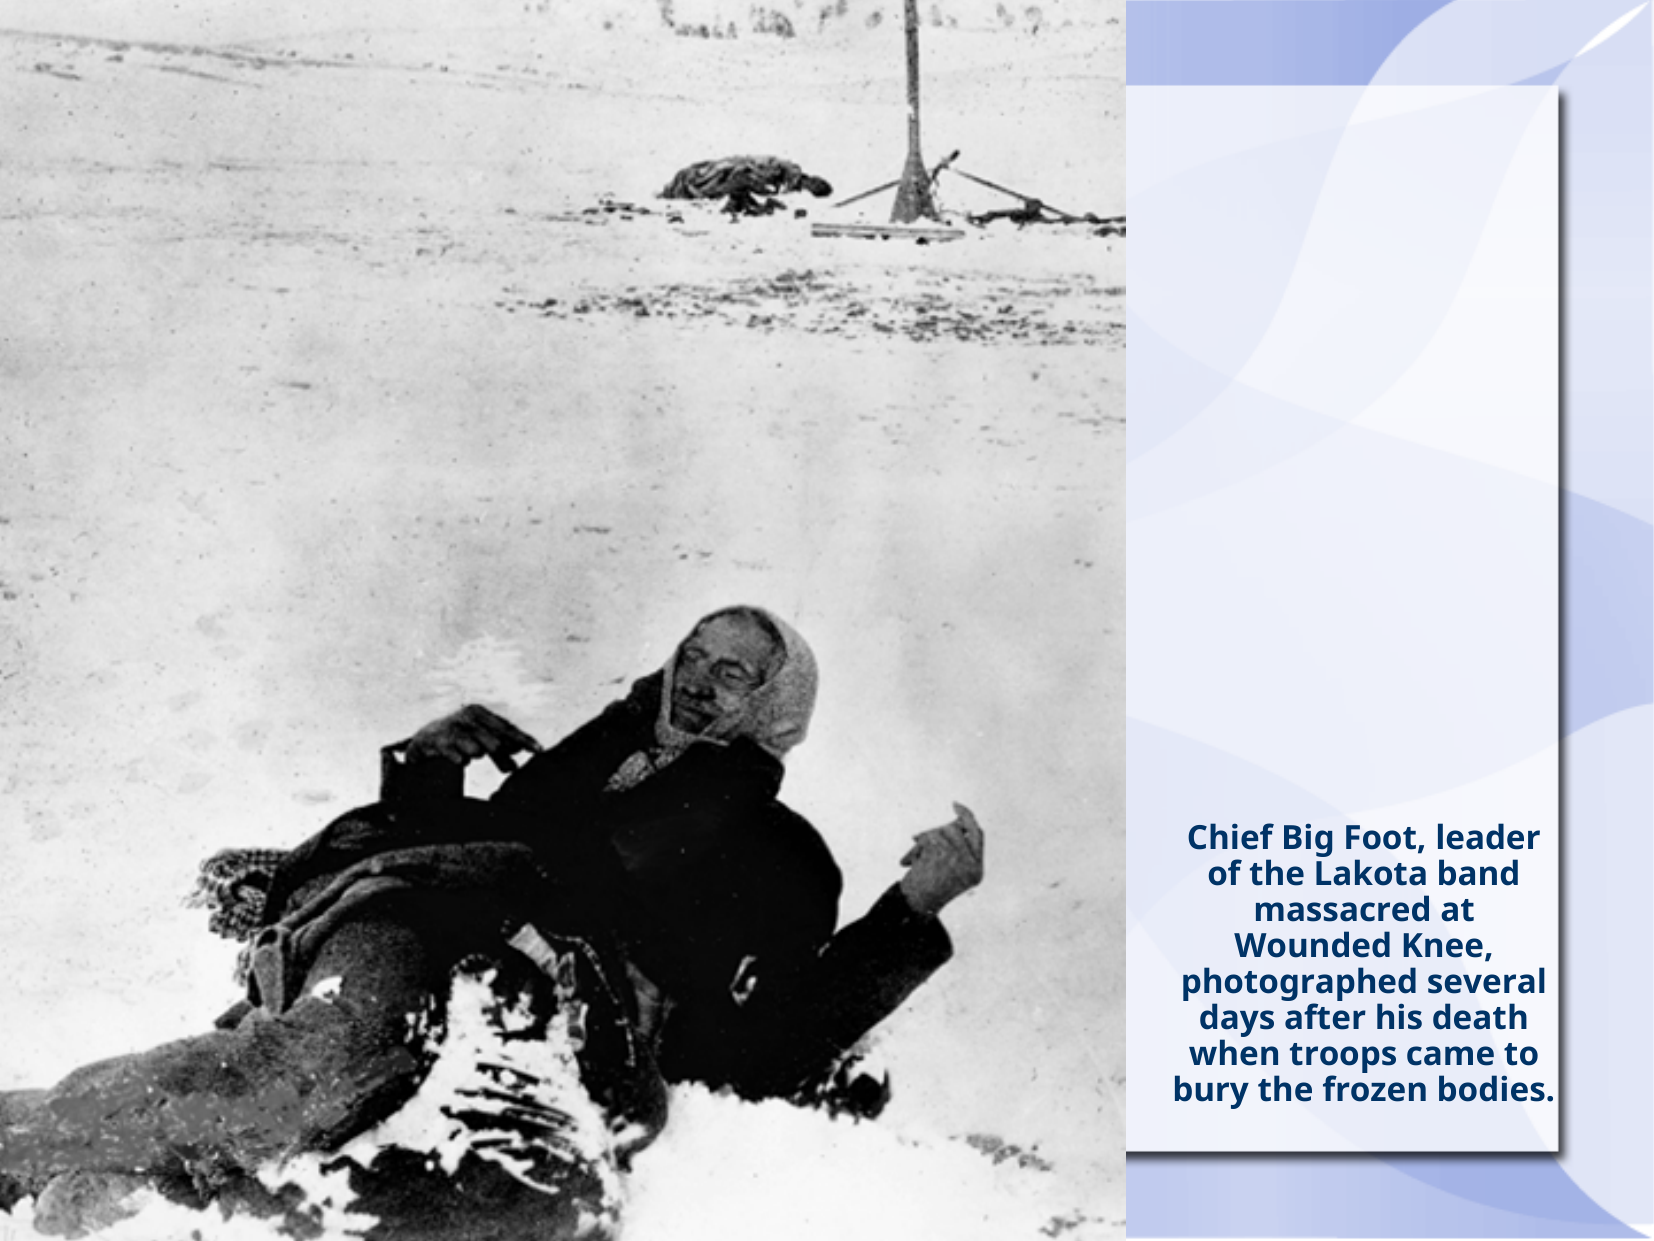

# Chief Big Foot, leader of the Lakota band massacred at Wounded Knee, photographed several days after his death when troops came to bury the frozen bodies.